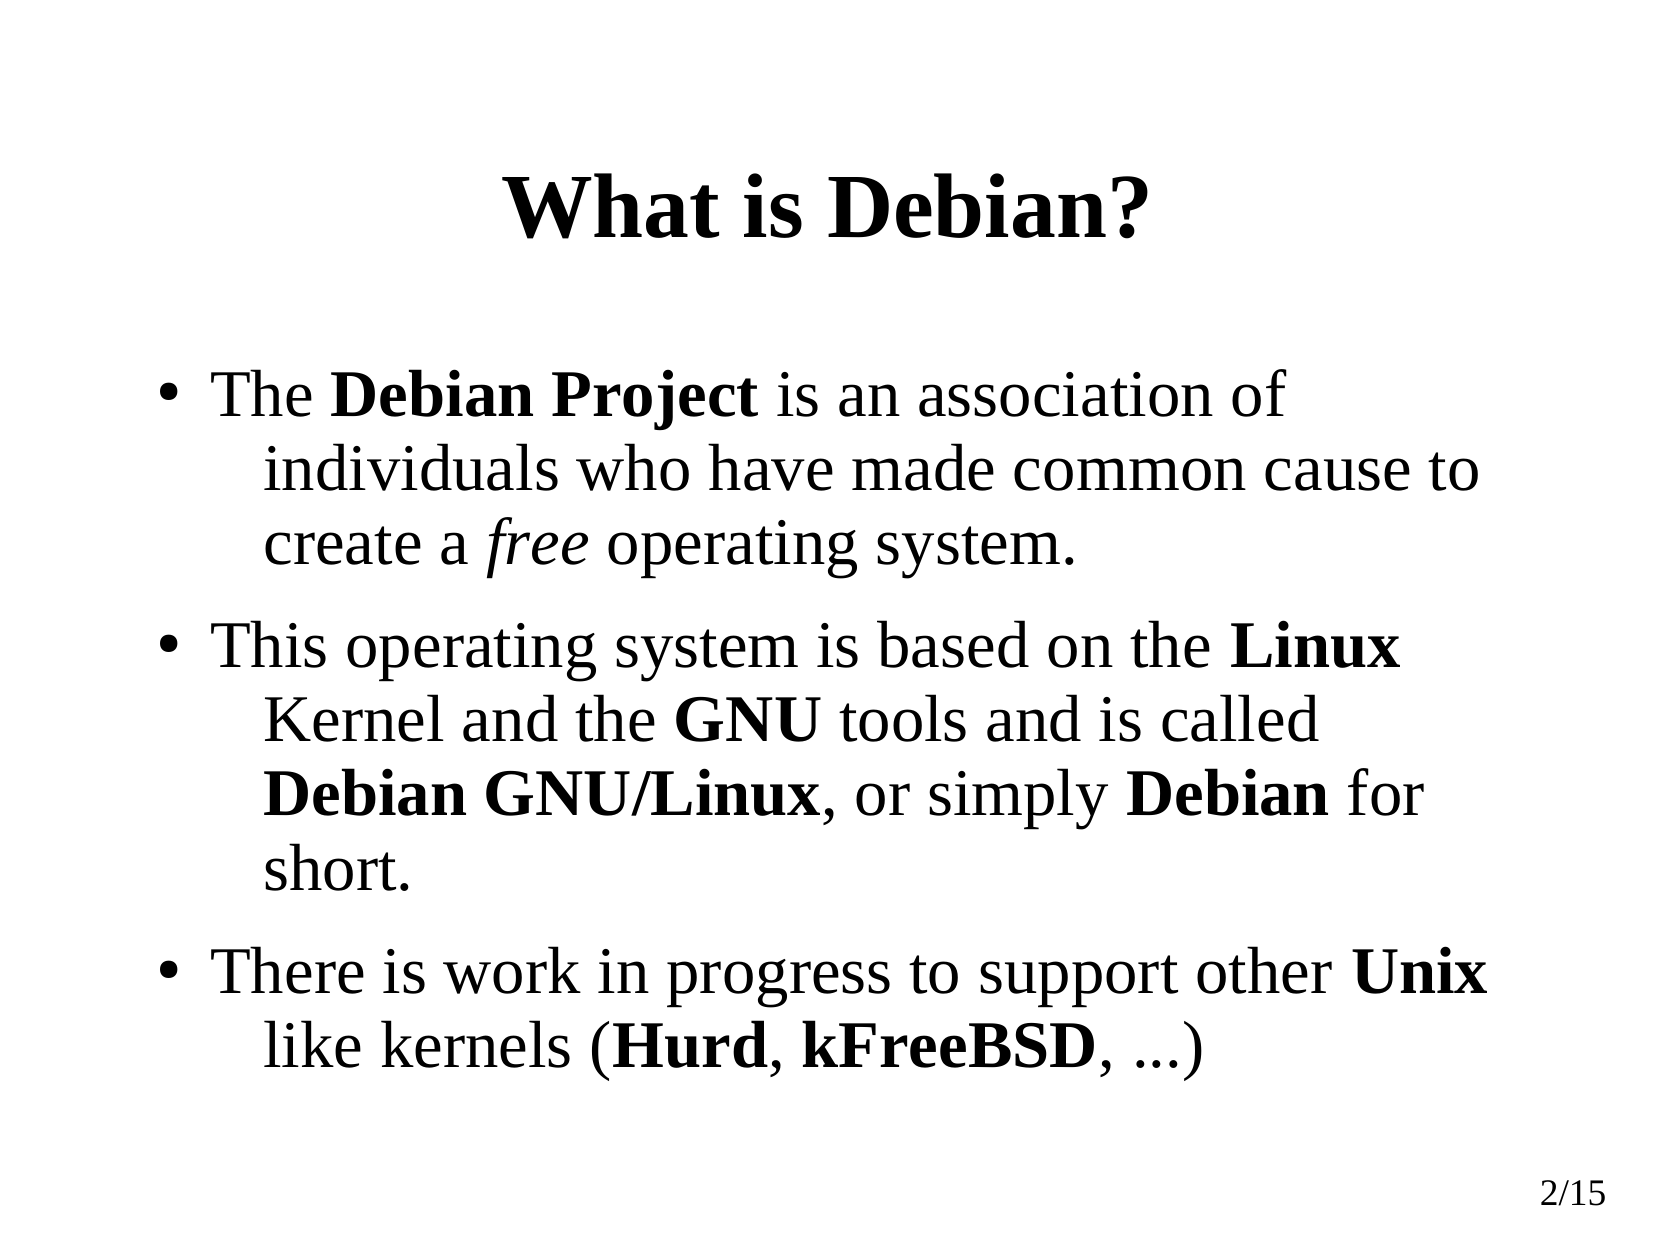

# What is Debian?
The Debian Project is an association of individuals who have made common cause to create a free operating system.
This operating system is based on the Linux Kernel and the GNU tools and is called Debian GNU/Linux, or simply Debian for short.
There is work in progress to support other Unix like kernels (Hurd, kFreeBSD, ...)